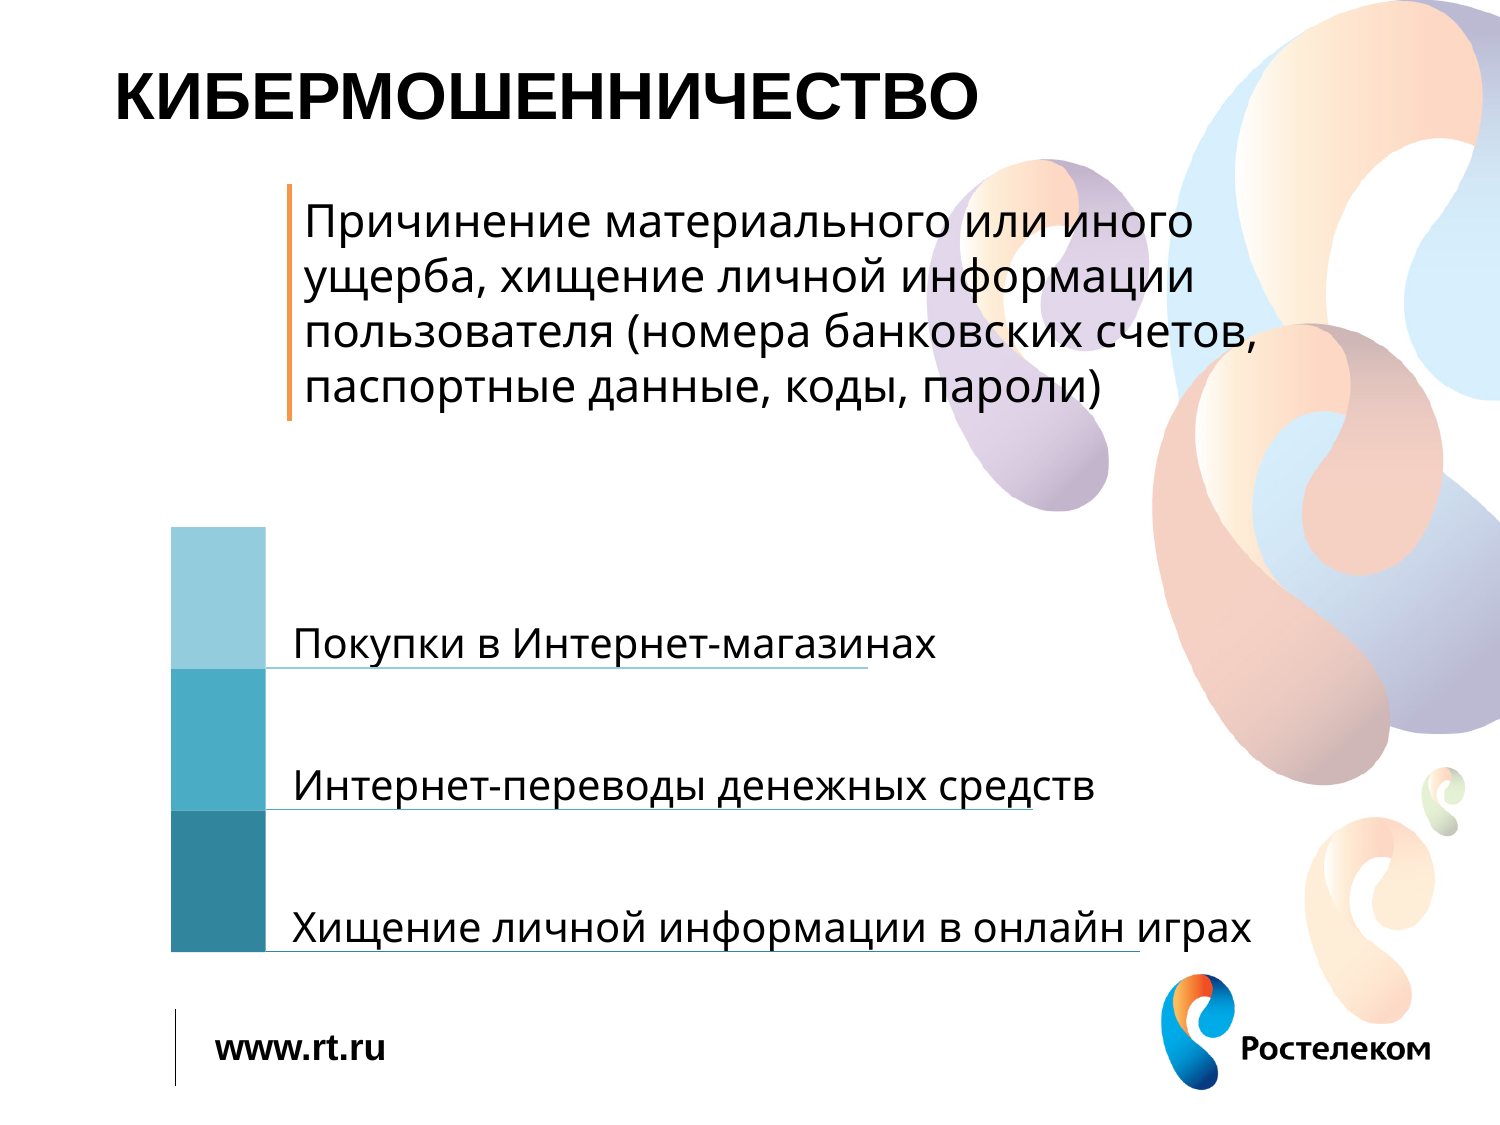

# КИБЕРМОШЕННИЧЕСТВО
Причинение материального или иного ущерба, хищение личной информации пользователя (номера банковских счетов, паспортные данные, коды, пароли)
Покупки в Интернет-магазинах
Интернет-переводы денежных средств
Хищение личной информации в онлайн играх